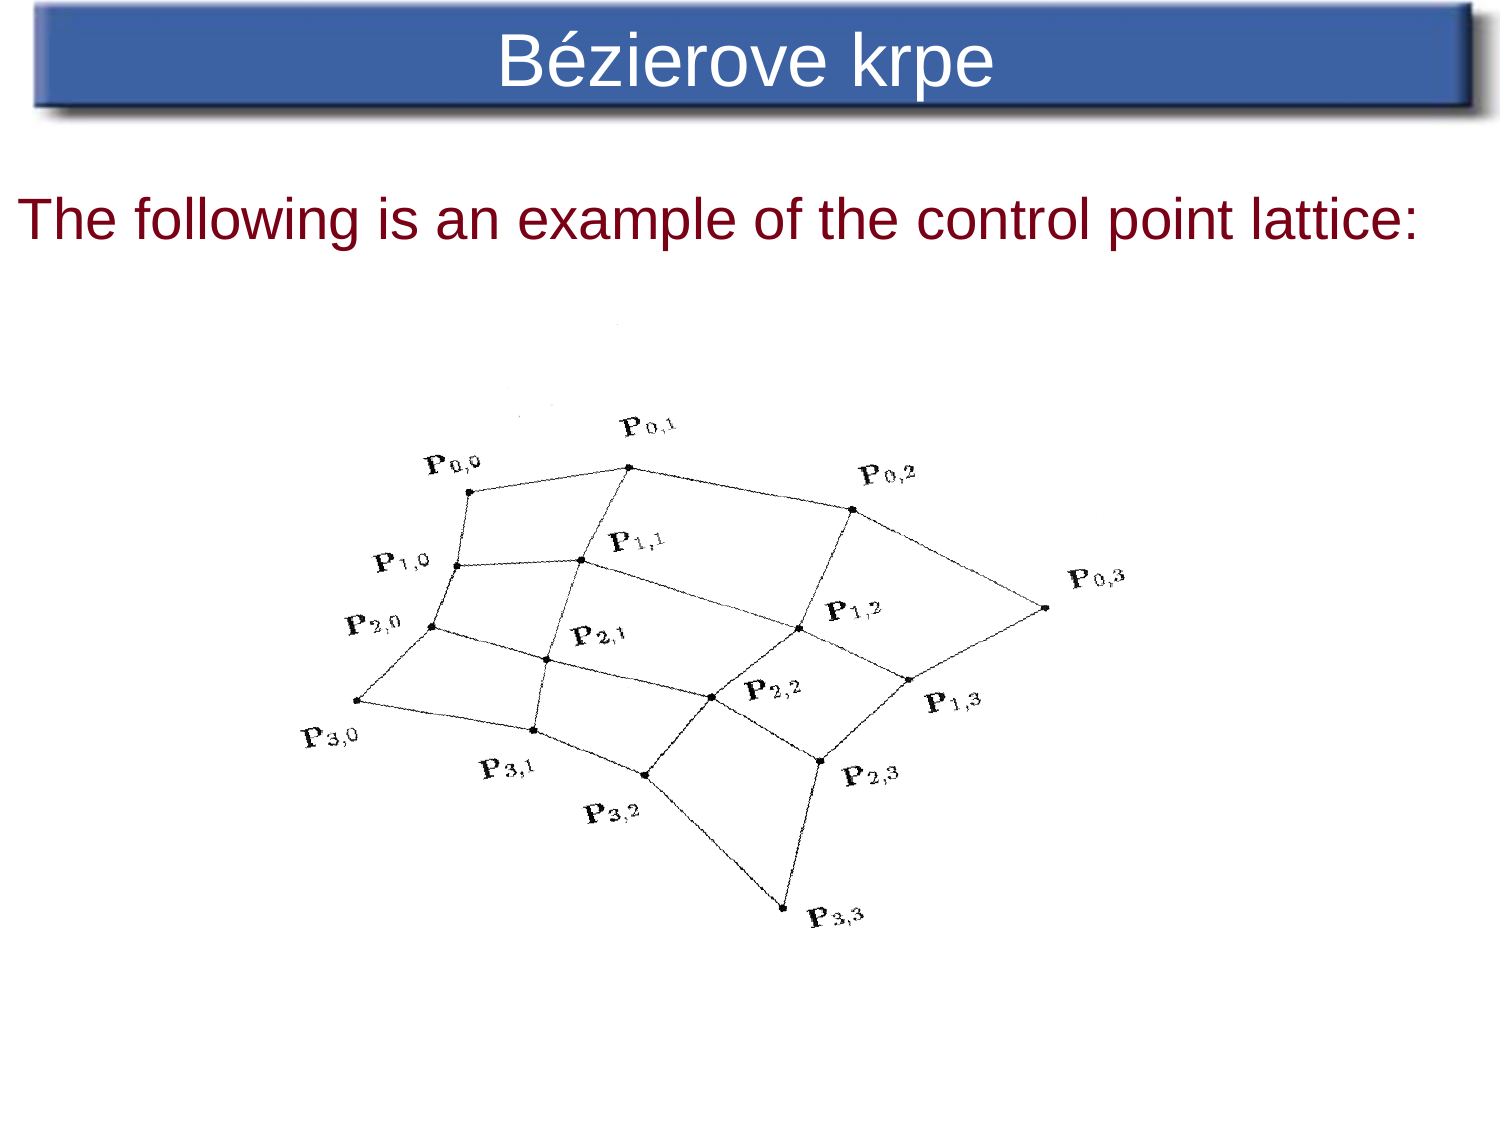

# Bézierove krpe
The following is an example of the control point lattice: